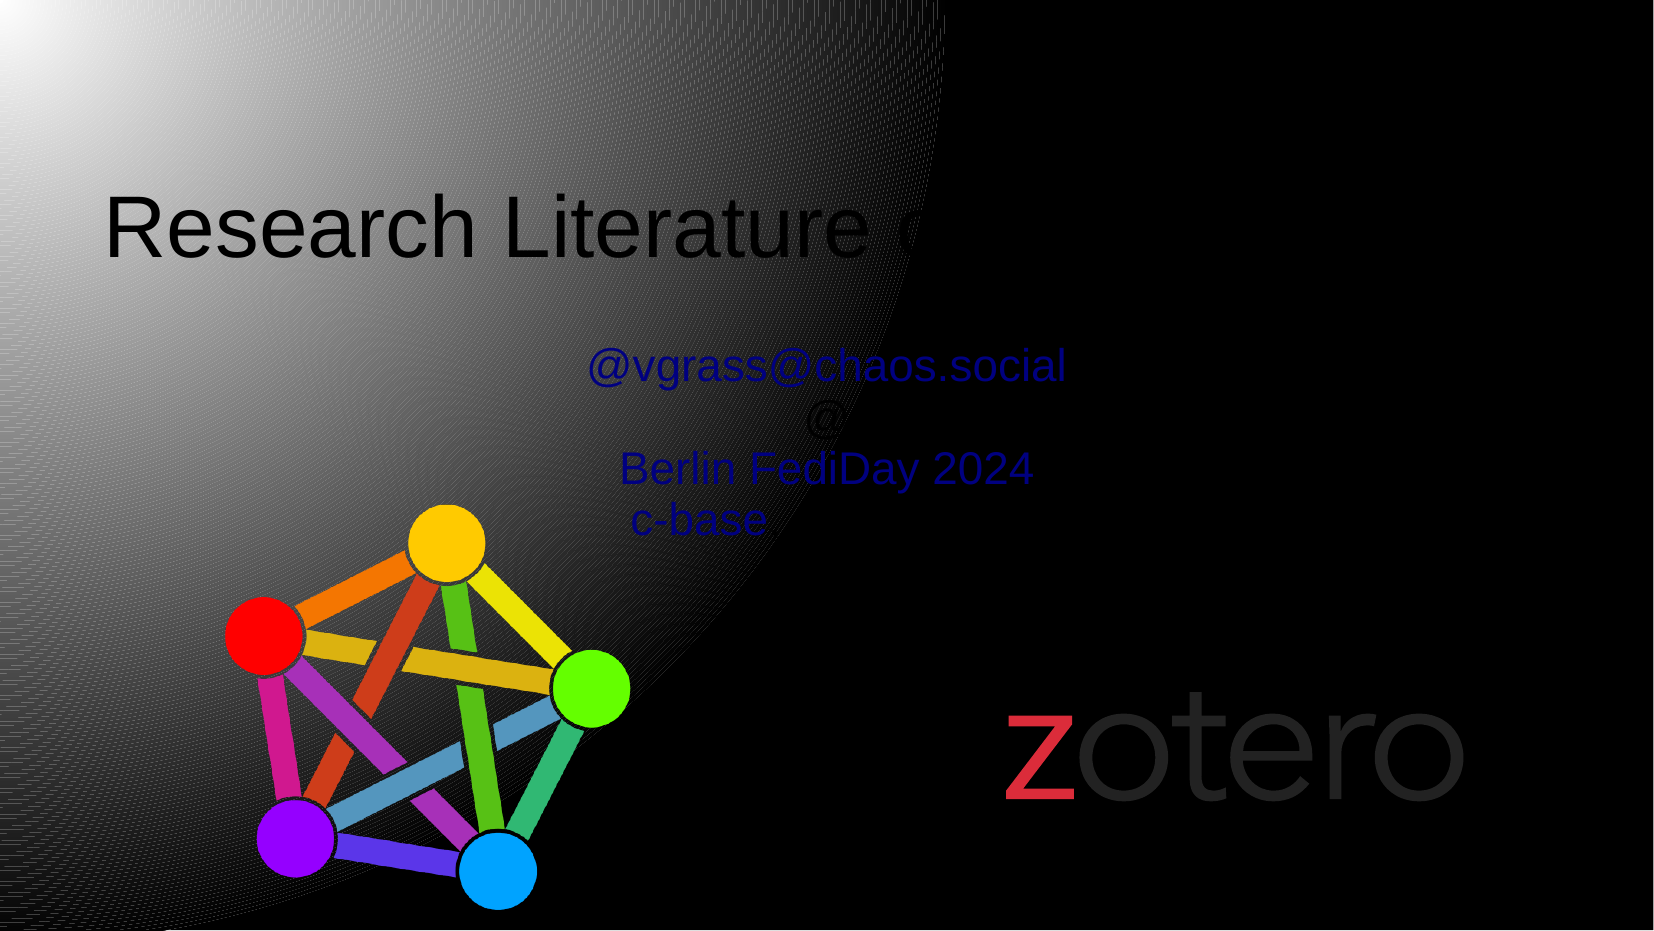

# Research Literature on the Fediverse
@vgrass@chaos.social
@
Berlin FediDay 2024
c-base, 14.09.2024
+